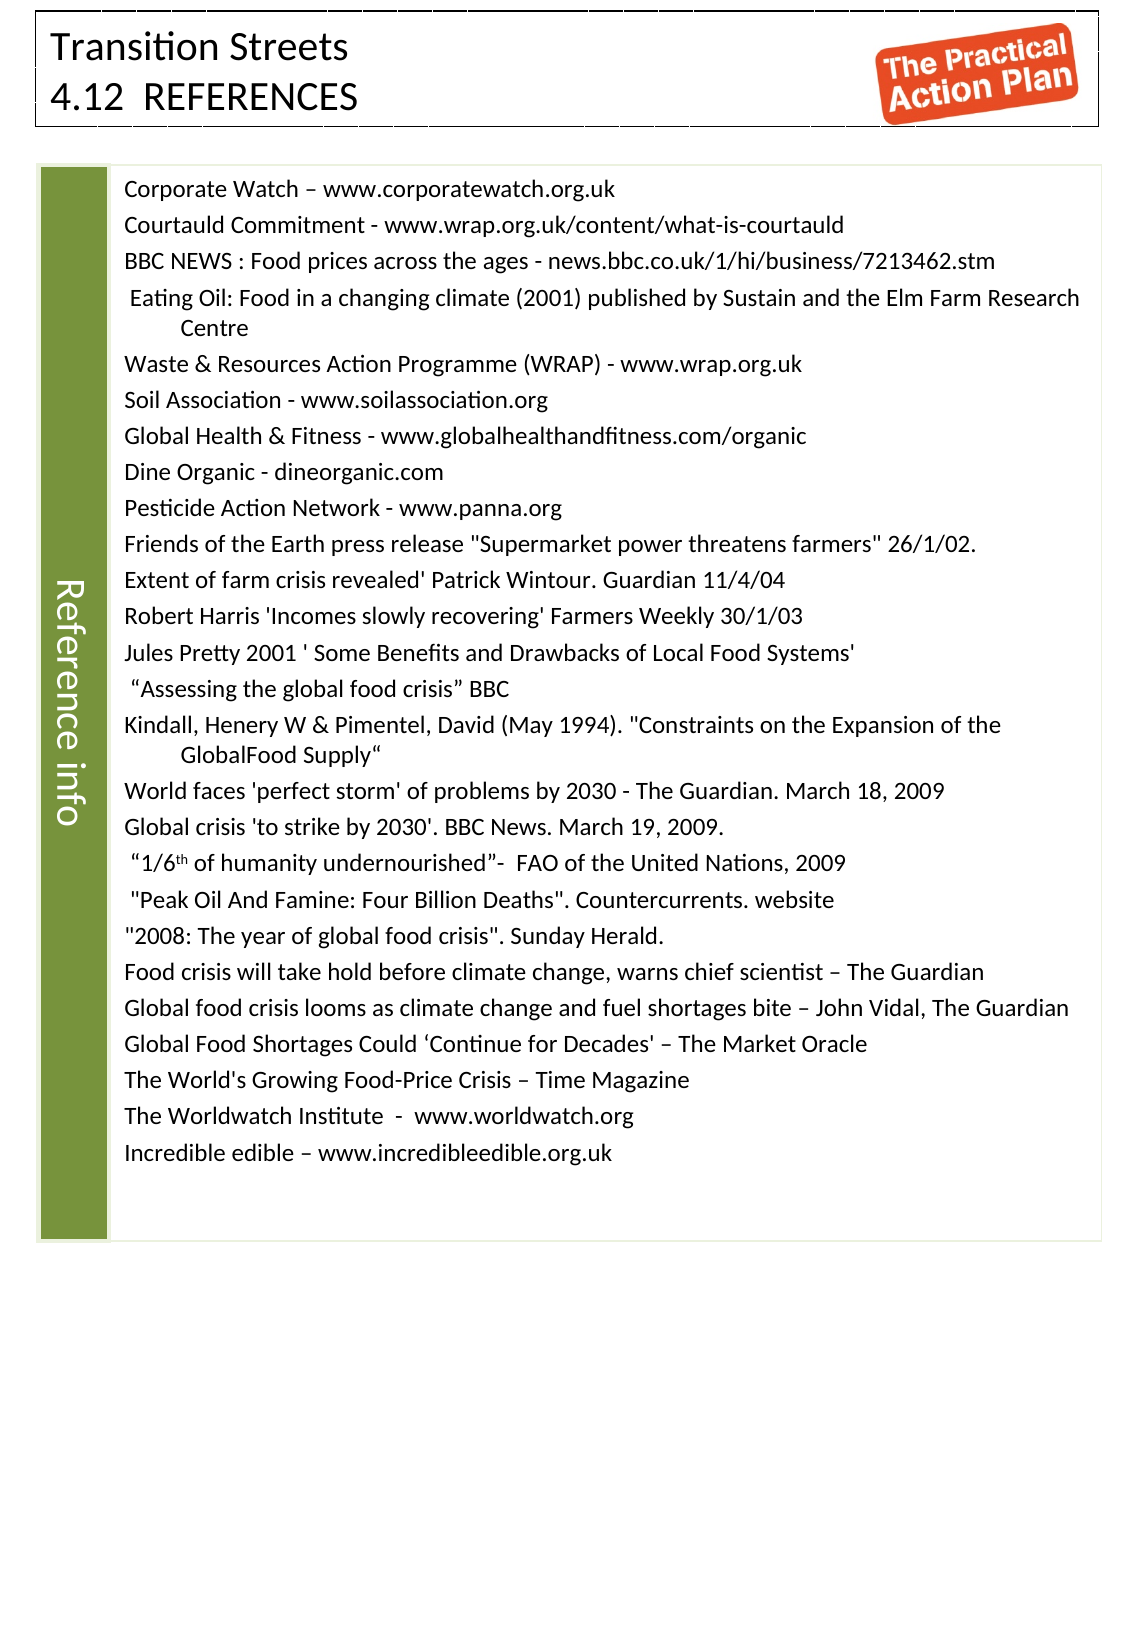

Transition Streets
4.12 REFERENCES
#
Reference info
Corporate Watch – www.corporatewatch.org.uk
Courtauld Commitment - www.wrap.org.uk/content/what-is-courtauld
BBC NEWS : Food prices across the ages - news.bbc.co.uk/1/hi/business/7213462.stm
 Eating Oil: Food in a changing climate (2001) published by Sustain and the Elm Farm Research Centre
Waste & Resources Action Programme (WRAP) - www.wrap.org.uk
Soil Association - www.soilassociation.org
Global Health & Fitness - www.globalhealthandfitness.com/organic
Dine Organic - dineorganic.com
Pesticide Action Network - www.panna.org
Friends of the Earth press release "Supermarket power threatens farmers" 26/1/02.
Extent of farm crisis revealed' Patrick Wintour. Guardian 11/4/04
Robert Harris 'Incomes slowly recovering' Farmers Weekly 30/1/03
Jules Pretty 2001 ' Some Benefits and Drawbacks of Local Food Systems'
 “Assessing the global food crisis” BBC
Kindall, Henery W & Pimentel, David (May 1994). "Constraints on the Expansion of the GlobalFood Supply“
World faces 'perfect storm' of problems by 2030 - The Guardian. March 18, 2009
Global crisis 'to strike by 2030'. BBC News. March 19, 2009.
 “1/6th of humanity undernourished”- FAO of the United Nations, 2009
 "Peak Oil And Famine: Four Billion Deaths". Countercurrents. website
"2008: The year of global food crisis". Sunday Herald.
Food crisis will take hold before climate change, warns chief scientist – The Guardian
Global food crisis looms as climate change and fuel shortages bite – John Vidal, The Guardian
Global Food Shortages Could ‘Continue for Decades' – The Market Oracle
The World's Growing Food-Price Crisis – Time Magazine
The Worldwatch Institute - www.worldwatch.org
Incredible edible – www.incredibleedible.org.uk